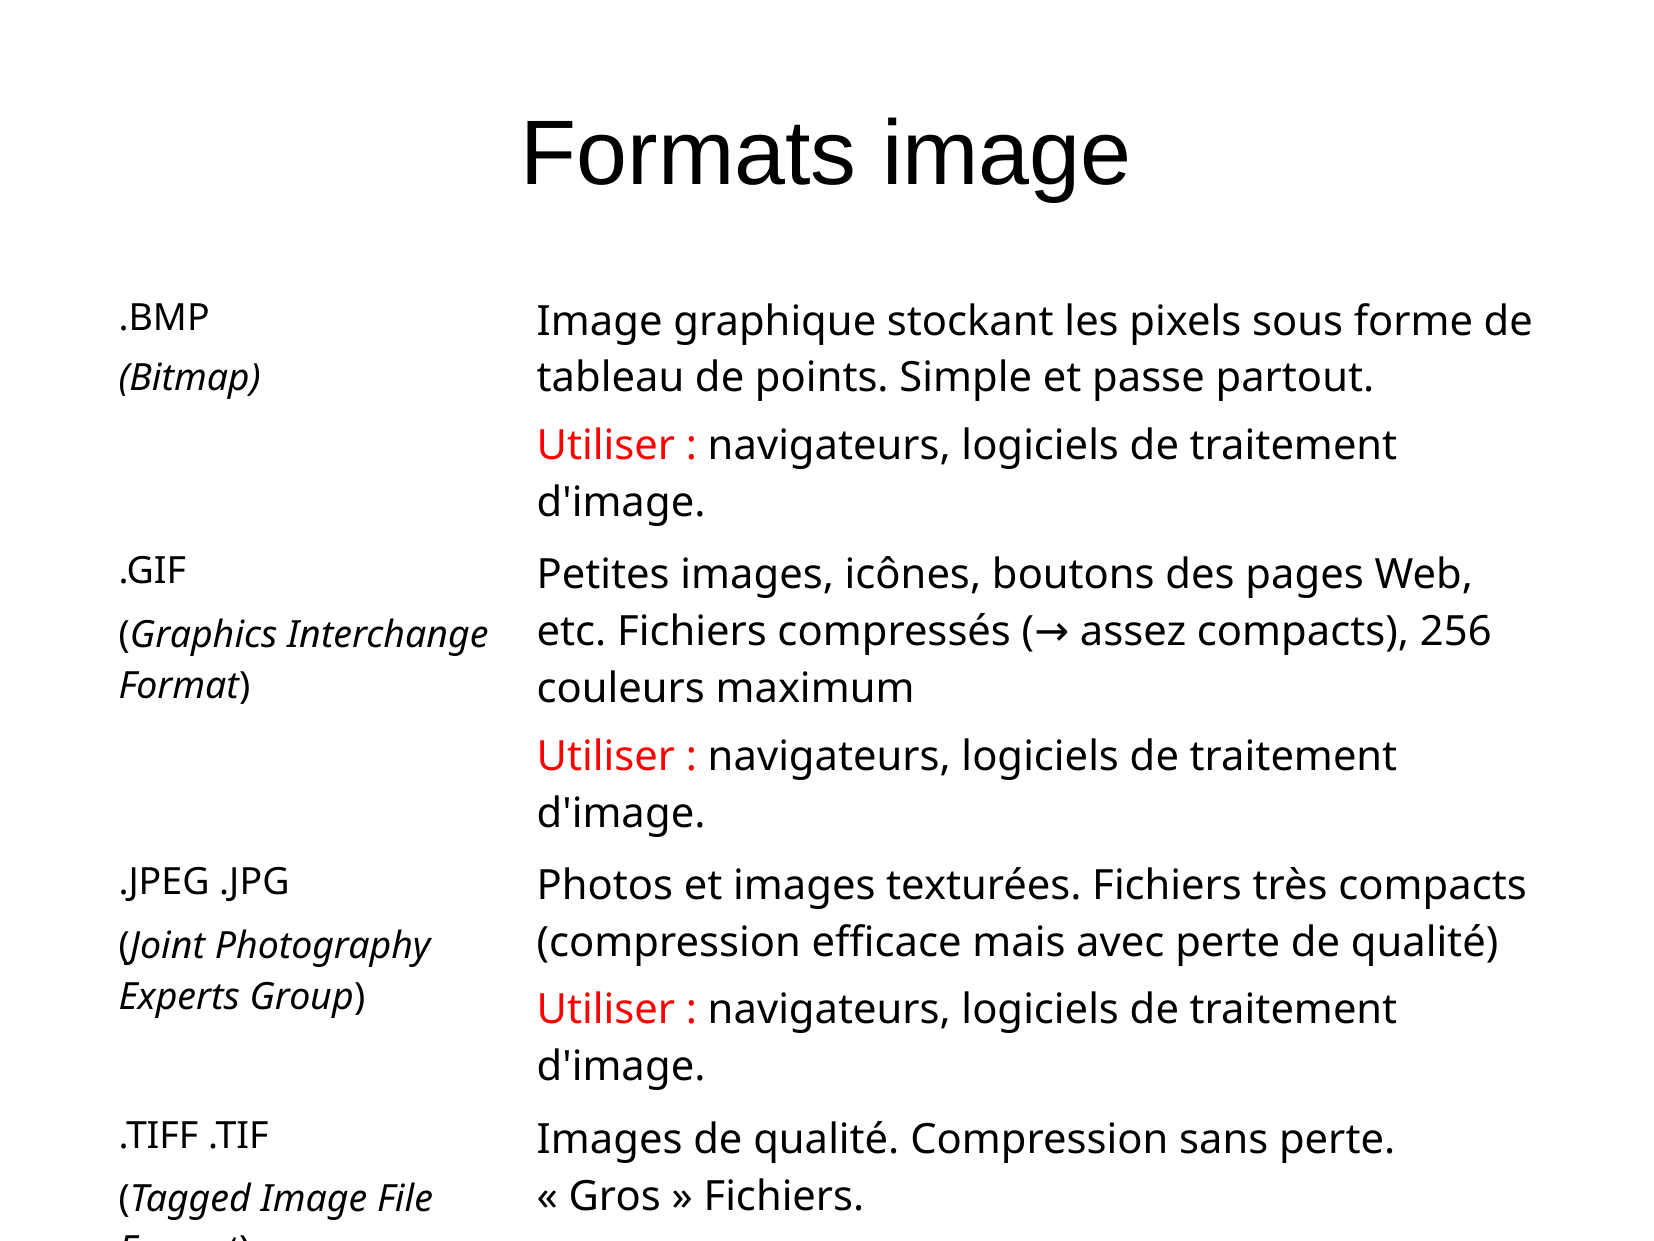

# Formats image
| .BMP (Bitmap) | Image graphique stockant les pixels sous forme de tableau de points. Simple et passe partout. Utiliser : navigateurs, logiciels de traitement d'image. |
| --- | --- |
| .GIF (Graphics Interchange Format) | Petites images, icônes, boutons des pages Web, etc. Fichiers compressés (→ assez compacts), 256 couleurs maximum Utiliser : navigateurs, logiciels de traitement d'image. |
| .JPEG .JPG (Joint Photography Experts Group) | Photos et images texturées. Fichiers très compacts (compression efficace mais avec perte de qualité) Utiliser : navigateurs, logiciels de traitement d'image. |
| .TIFF .TIF (Tagged Image File Format) | Images de qualité. Compression sans perte. « Gros » Fichiers. Utiliser : Windows : Irfan View. Mac : SimpleImage |